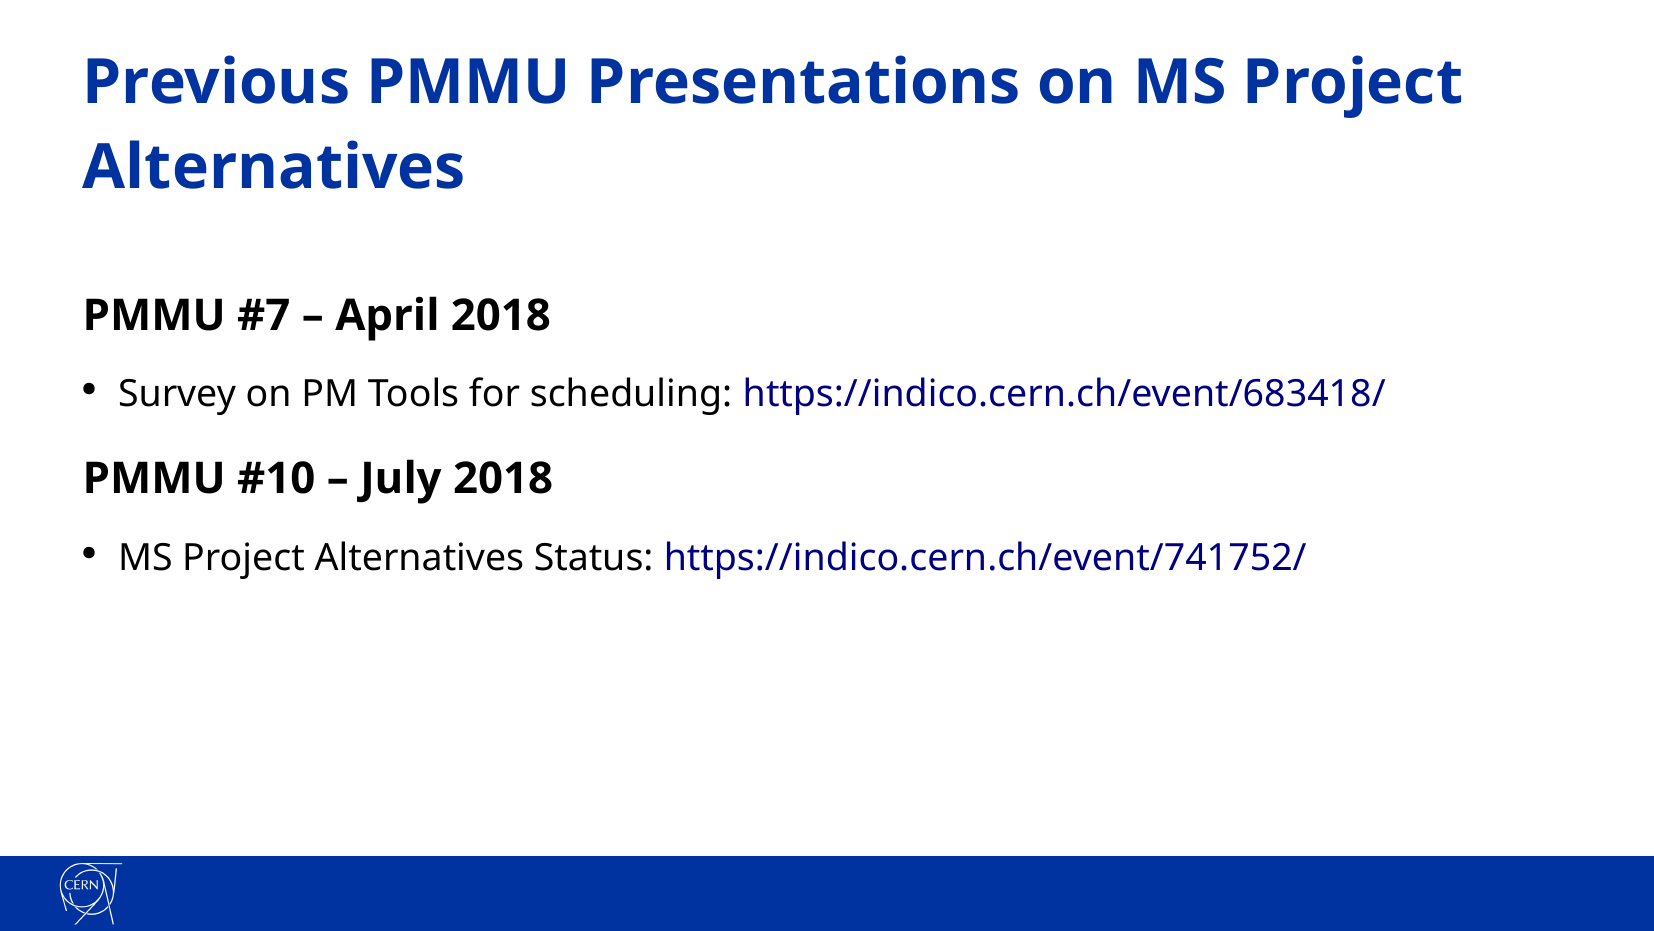

# Previous PMMU Presentations on MS Project Alternatives
PMMU #7 – April 2018
Survey on PM Tools for scheduling: https://indico.cern.ch/event/683418/
PMMU #10 – July 2018
MS Project Alternatives Status: https://indico.cern.ch/event/741752/